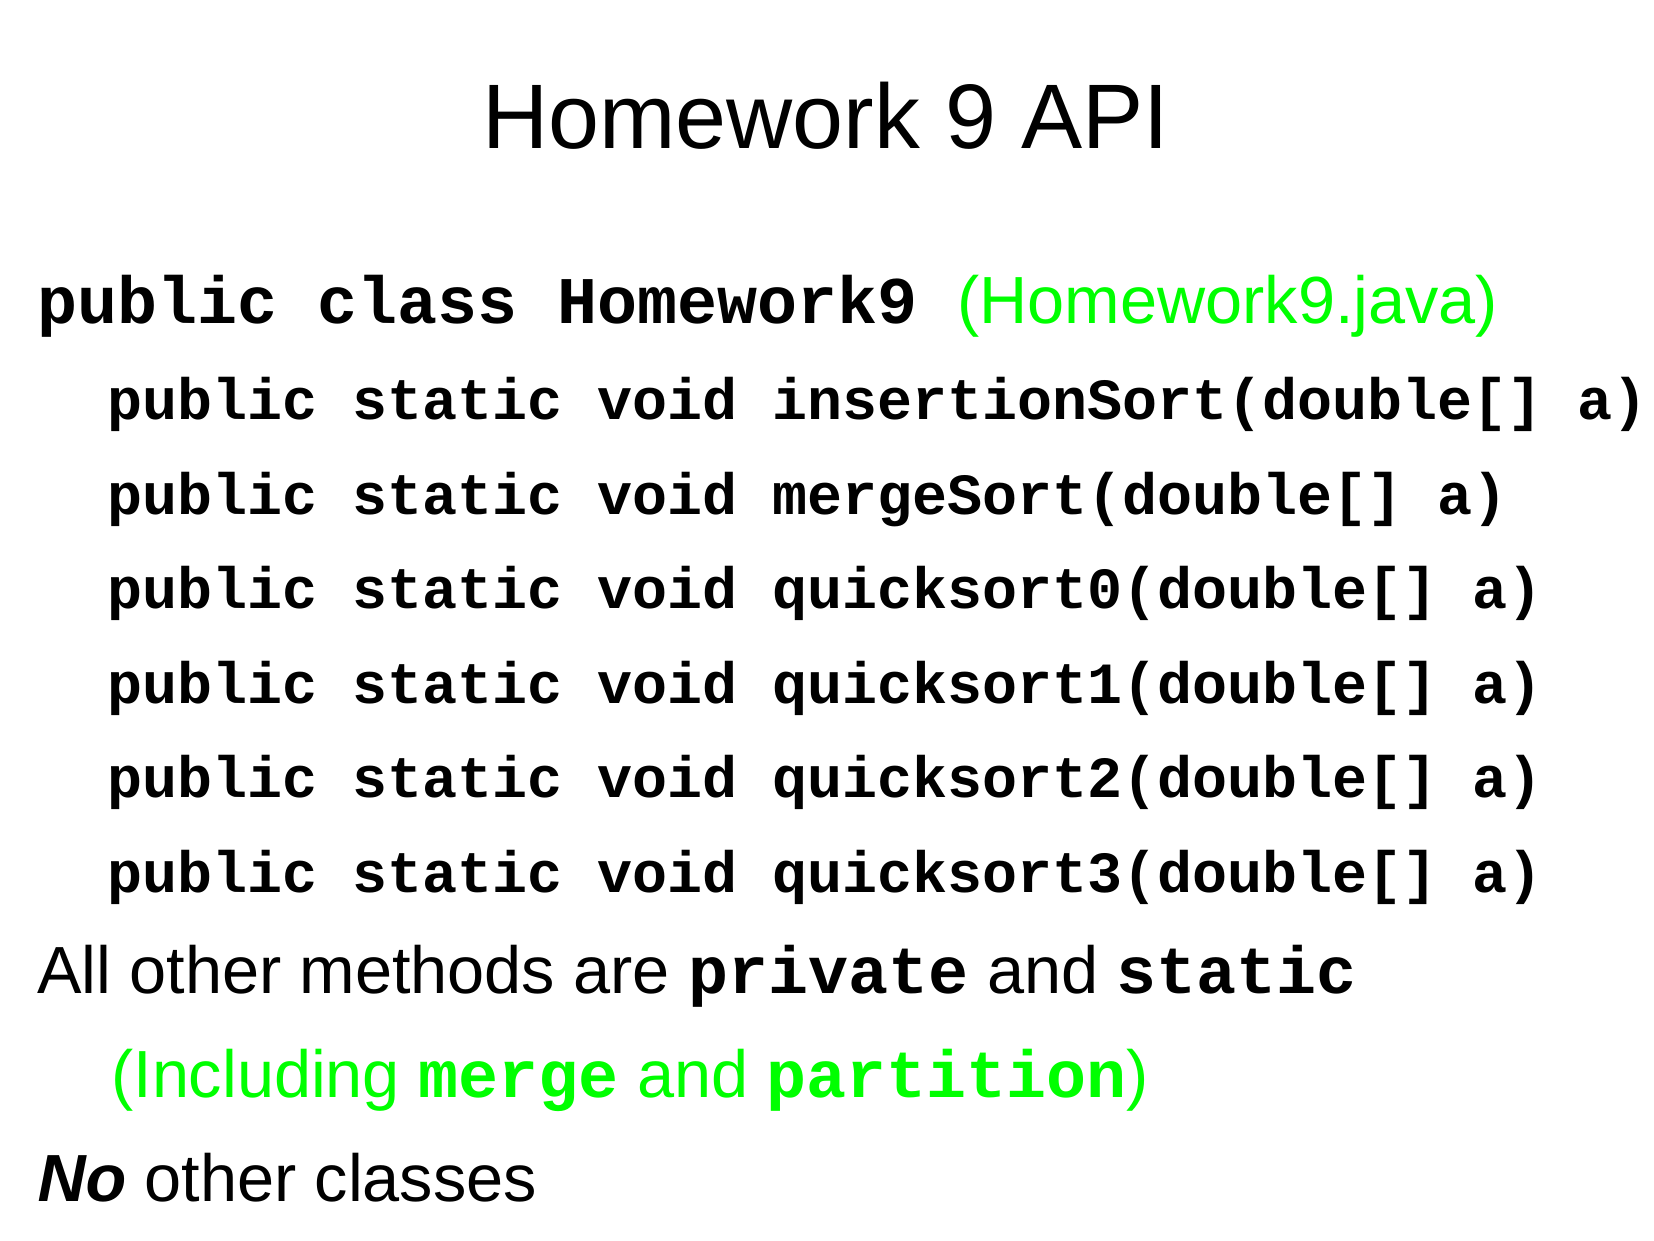

# Homework 9 API
public class Homework9 (Homework9.java)
 public static void insertionSort(double[] a)
 public static void mergeSort(double[] a)
 public static void quicksort0(double[] a)
 public static void quicksort1(double[] a)
 public static void quicksort2(double[] a)
 public static void quicksort3(double[] a)
All other methods are private and static
 (Including merge and partition)
No other classes